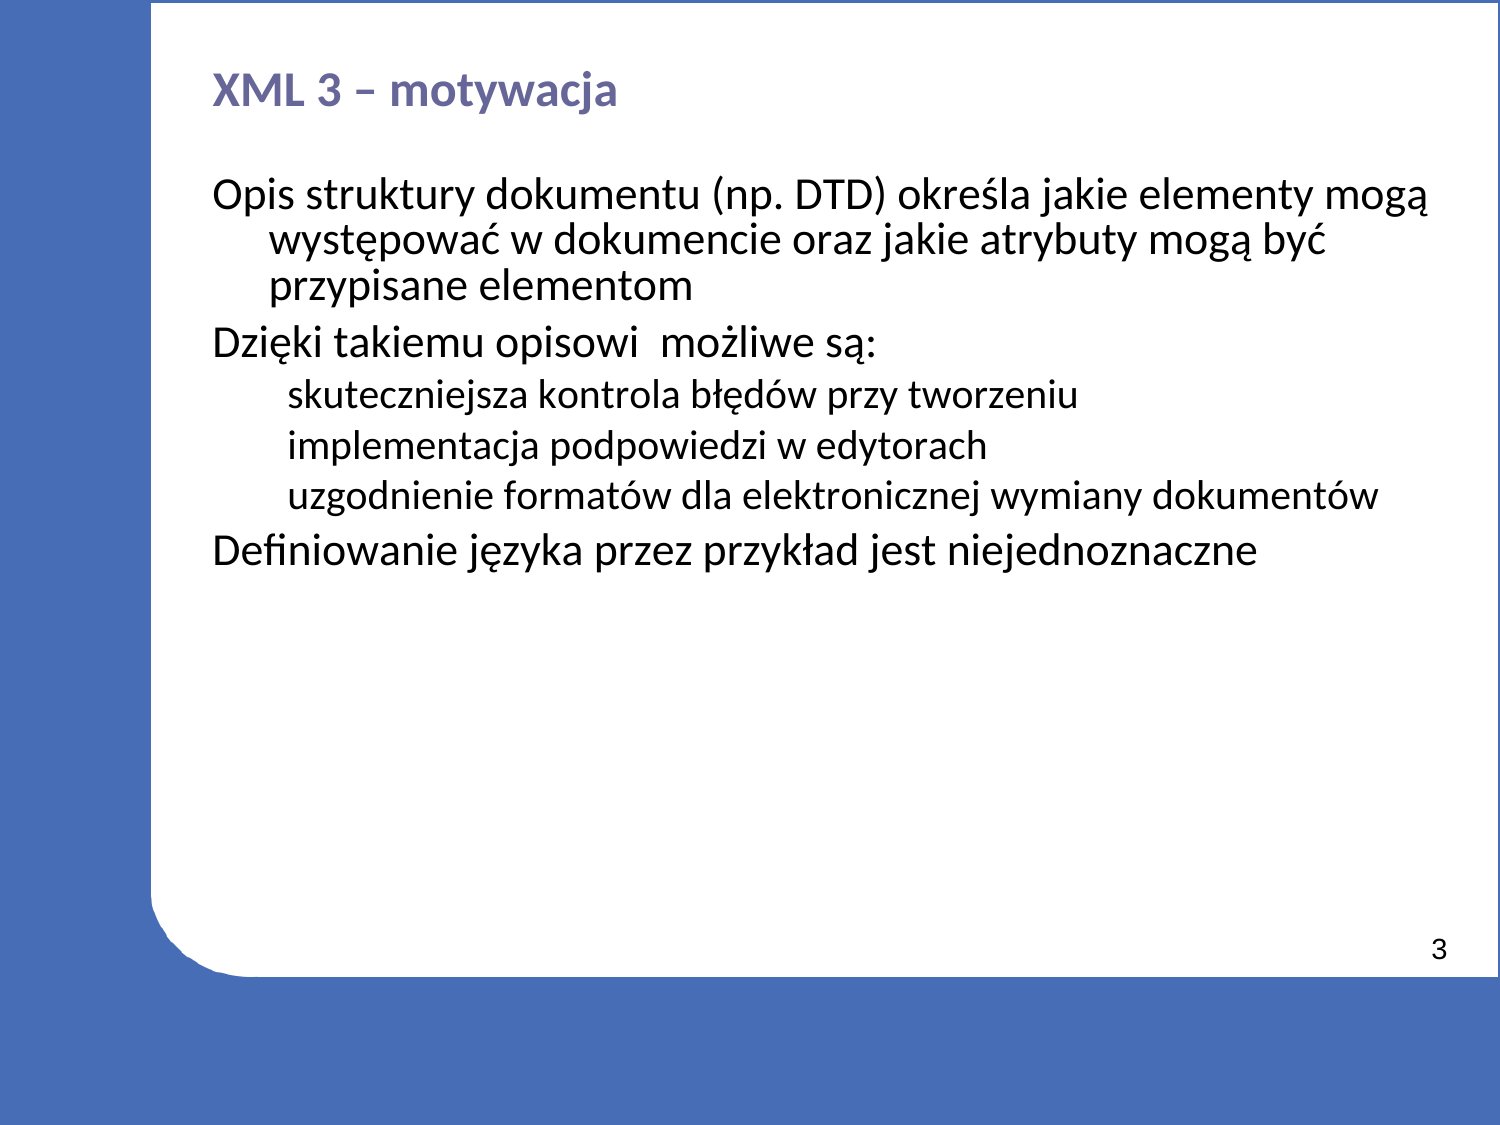

# XML 3 – motywacja
Opis struktury dokumentu (np. DTD) określa jakie elementy mogą występować w dokumencie oraz jakie atrybuty mogą być przypisane elementom
Dzięki takiemu opisowi możliwe są:
skuteczniejsza kontrola błędów przy tworzeniu
implementacja podpowiedzi w edytorach
uzgodnienie formatów dla elektronicznej wymiany dokumentów
Definiowanie języka przez przykład jest niejednoznaczne
3